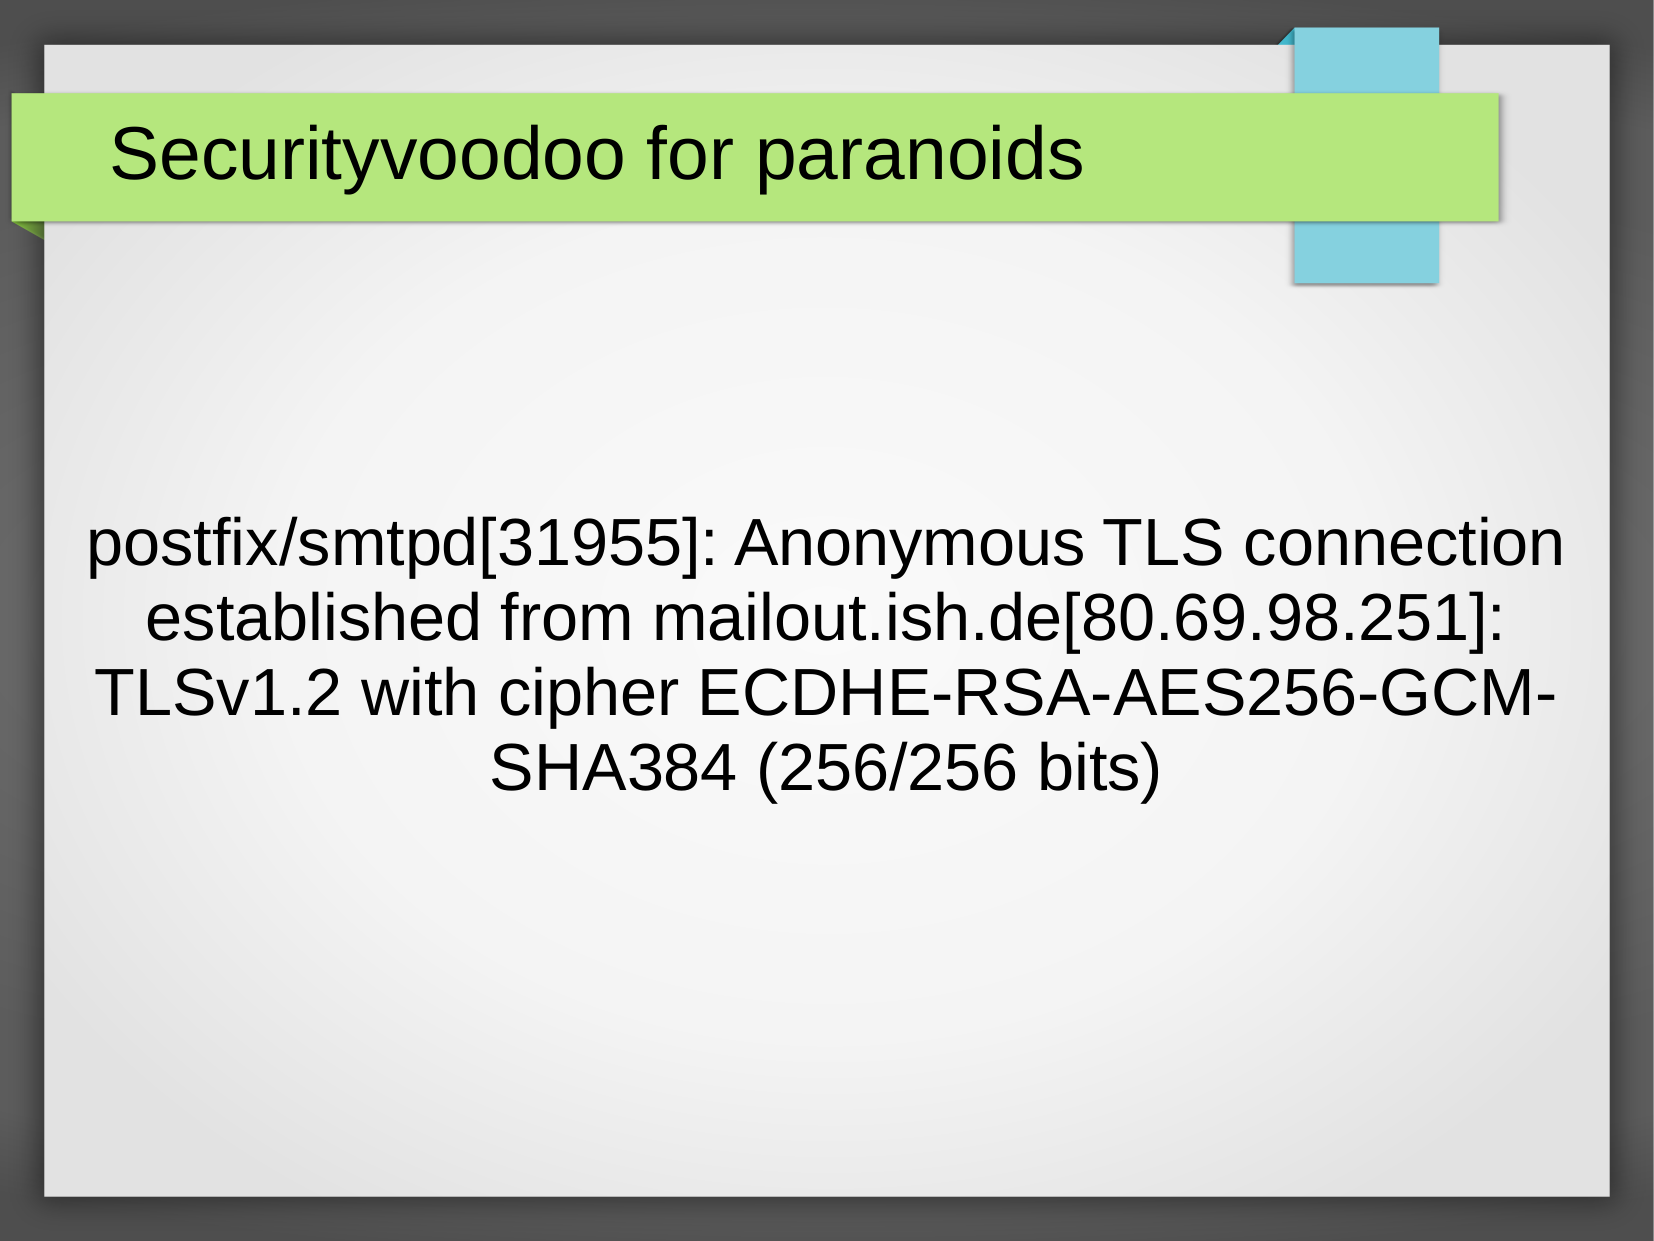

# Securityvoodoo for paranoids
postfix/smtpd[31955]: Anonymous TLS connection established from mailout.ish.de[80.69.98.251]: TLSv1.2 with cipher ECDHE-RSA-AES256-GCM-SHA384 (256/256 bits)